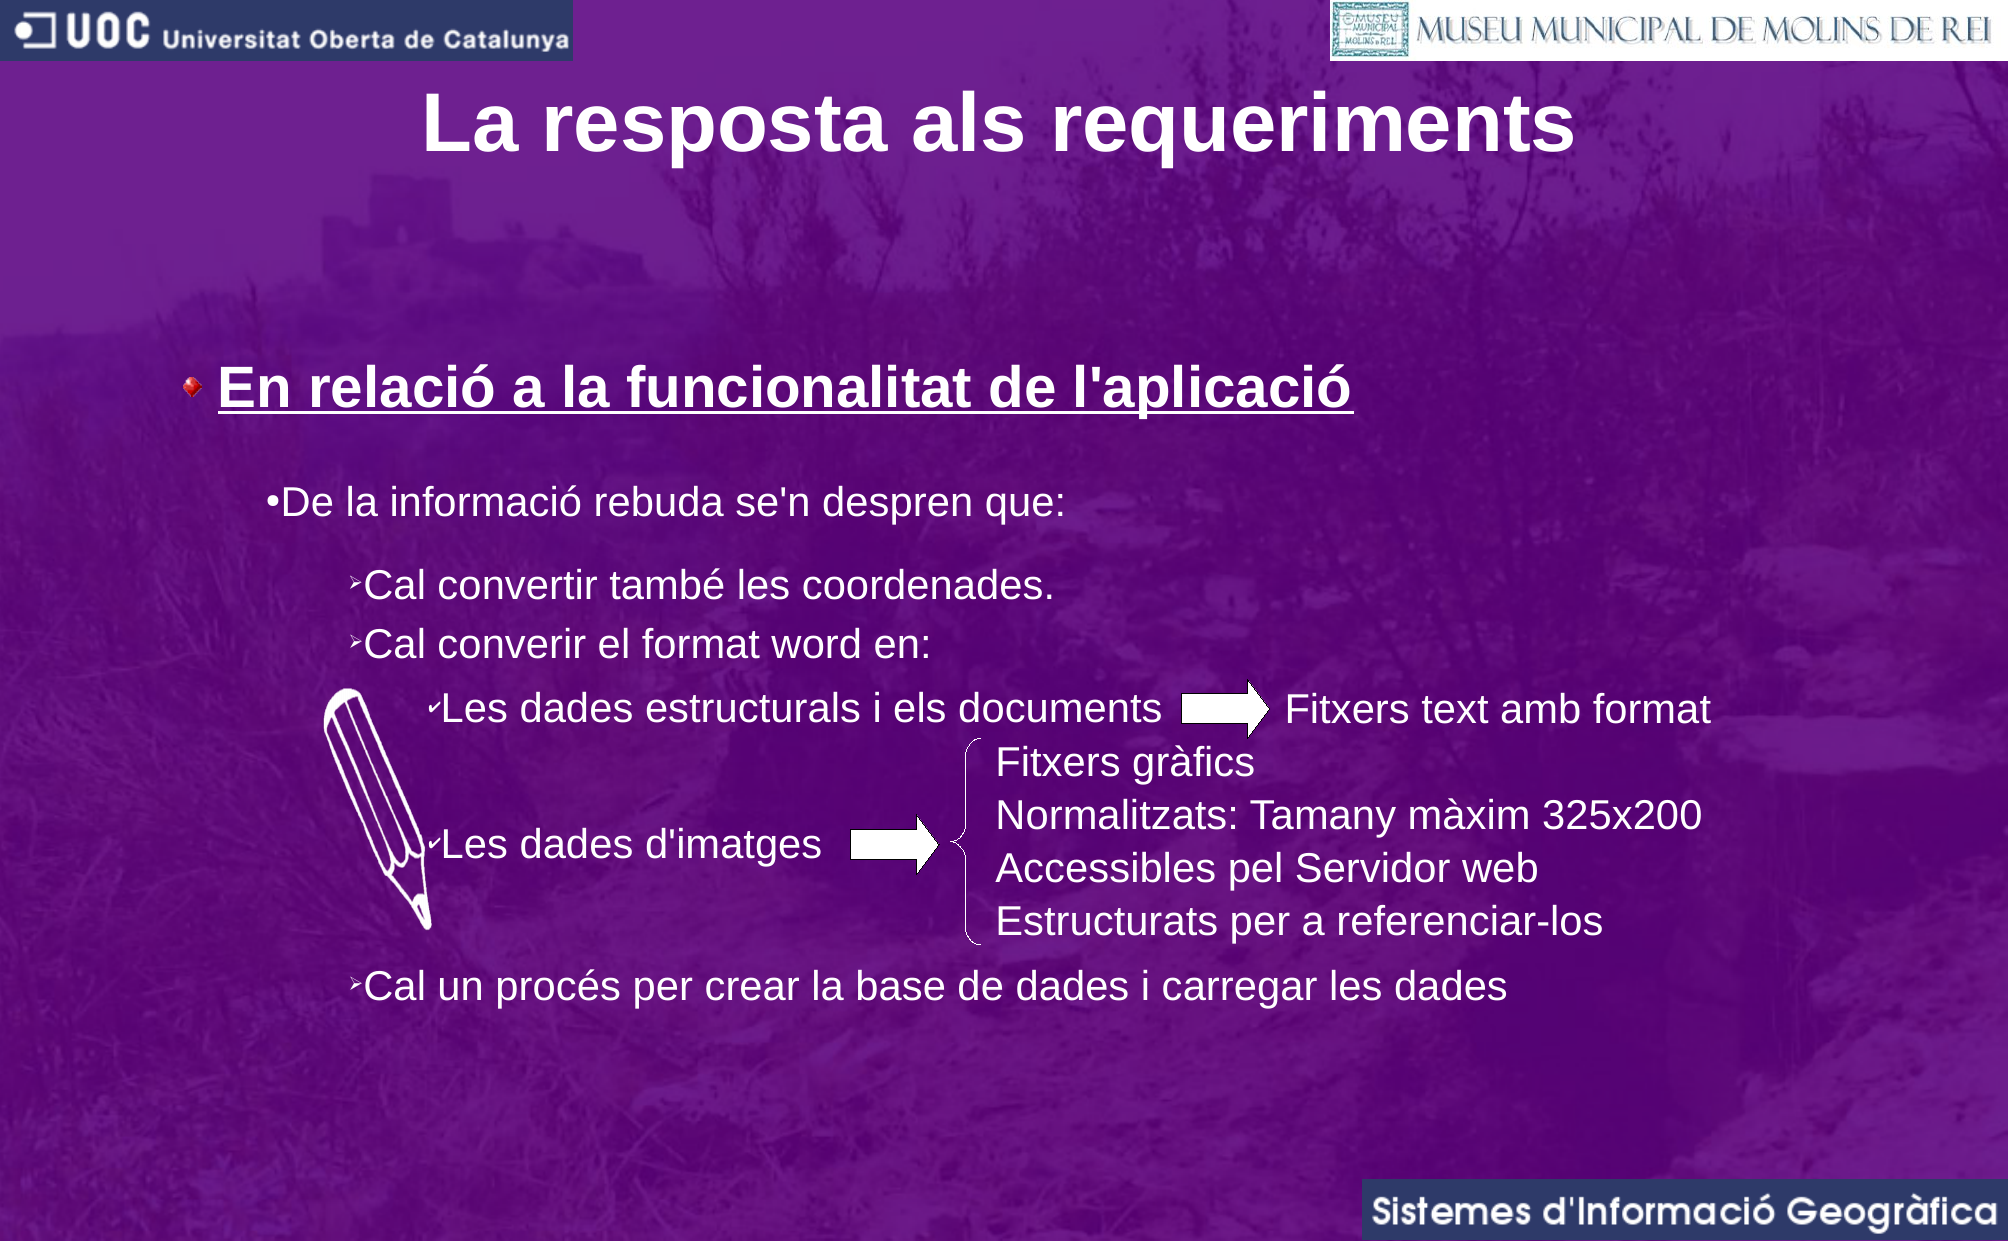

La resposta als requeriments
 En relació a la funcionalitat de l'aplicació
De la informació rebuda se'n despren que:
Cal convertir també les coordenades.
Cal converir el format word en:
Les dades estructurals i els documents
Fitxers text amb format
Fitxers gràfics
Normalitzats: Tamany màxim 325x200
Les dades d'imatges
Accessibles pel Servidor web
Estructurats per a referenciar-los
Cal un procés per crear la base de dades i carregar les dades